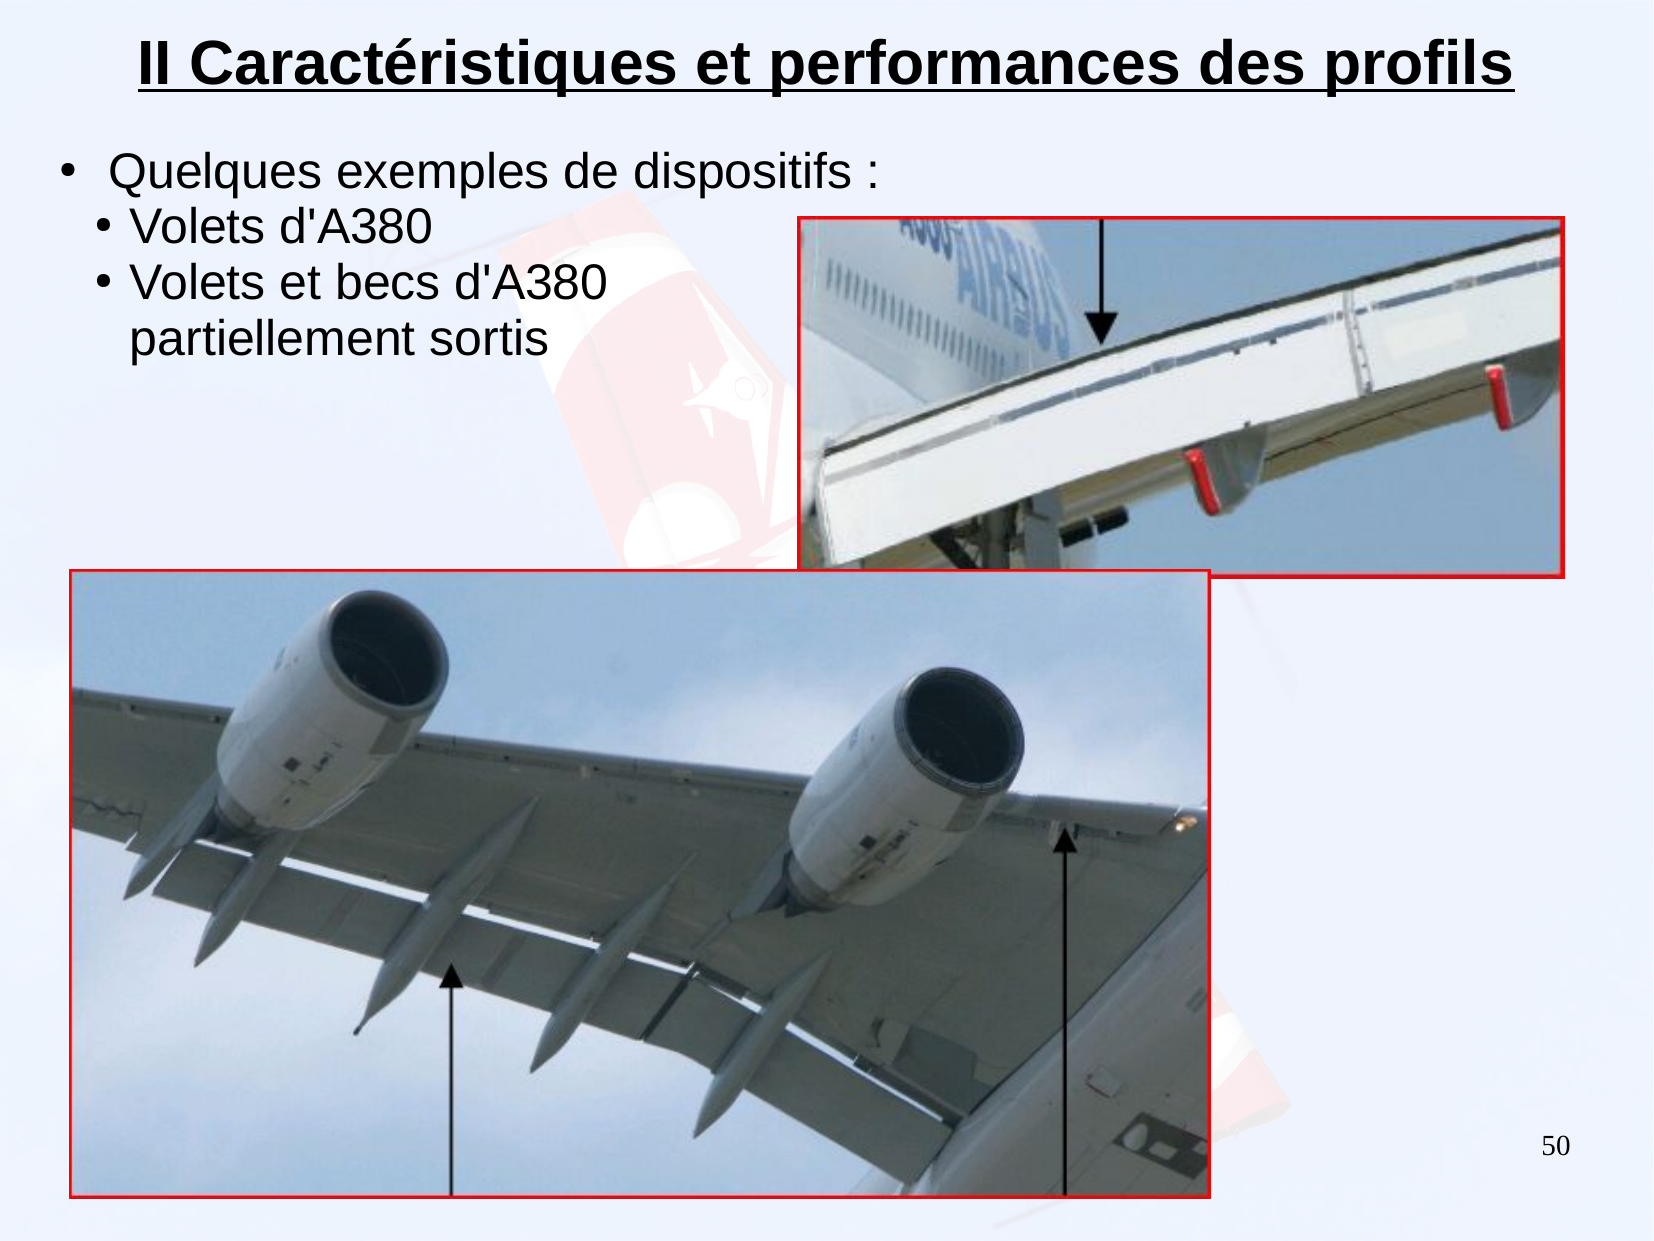

# II Caractéristiques et performances des profils
 Quelques exemples de dispositifs :
Volets d'A380
Volets et becs d'A380
partiellement sortis
50